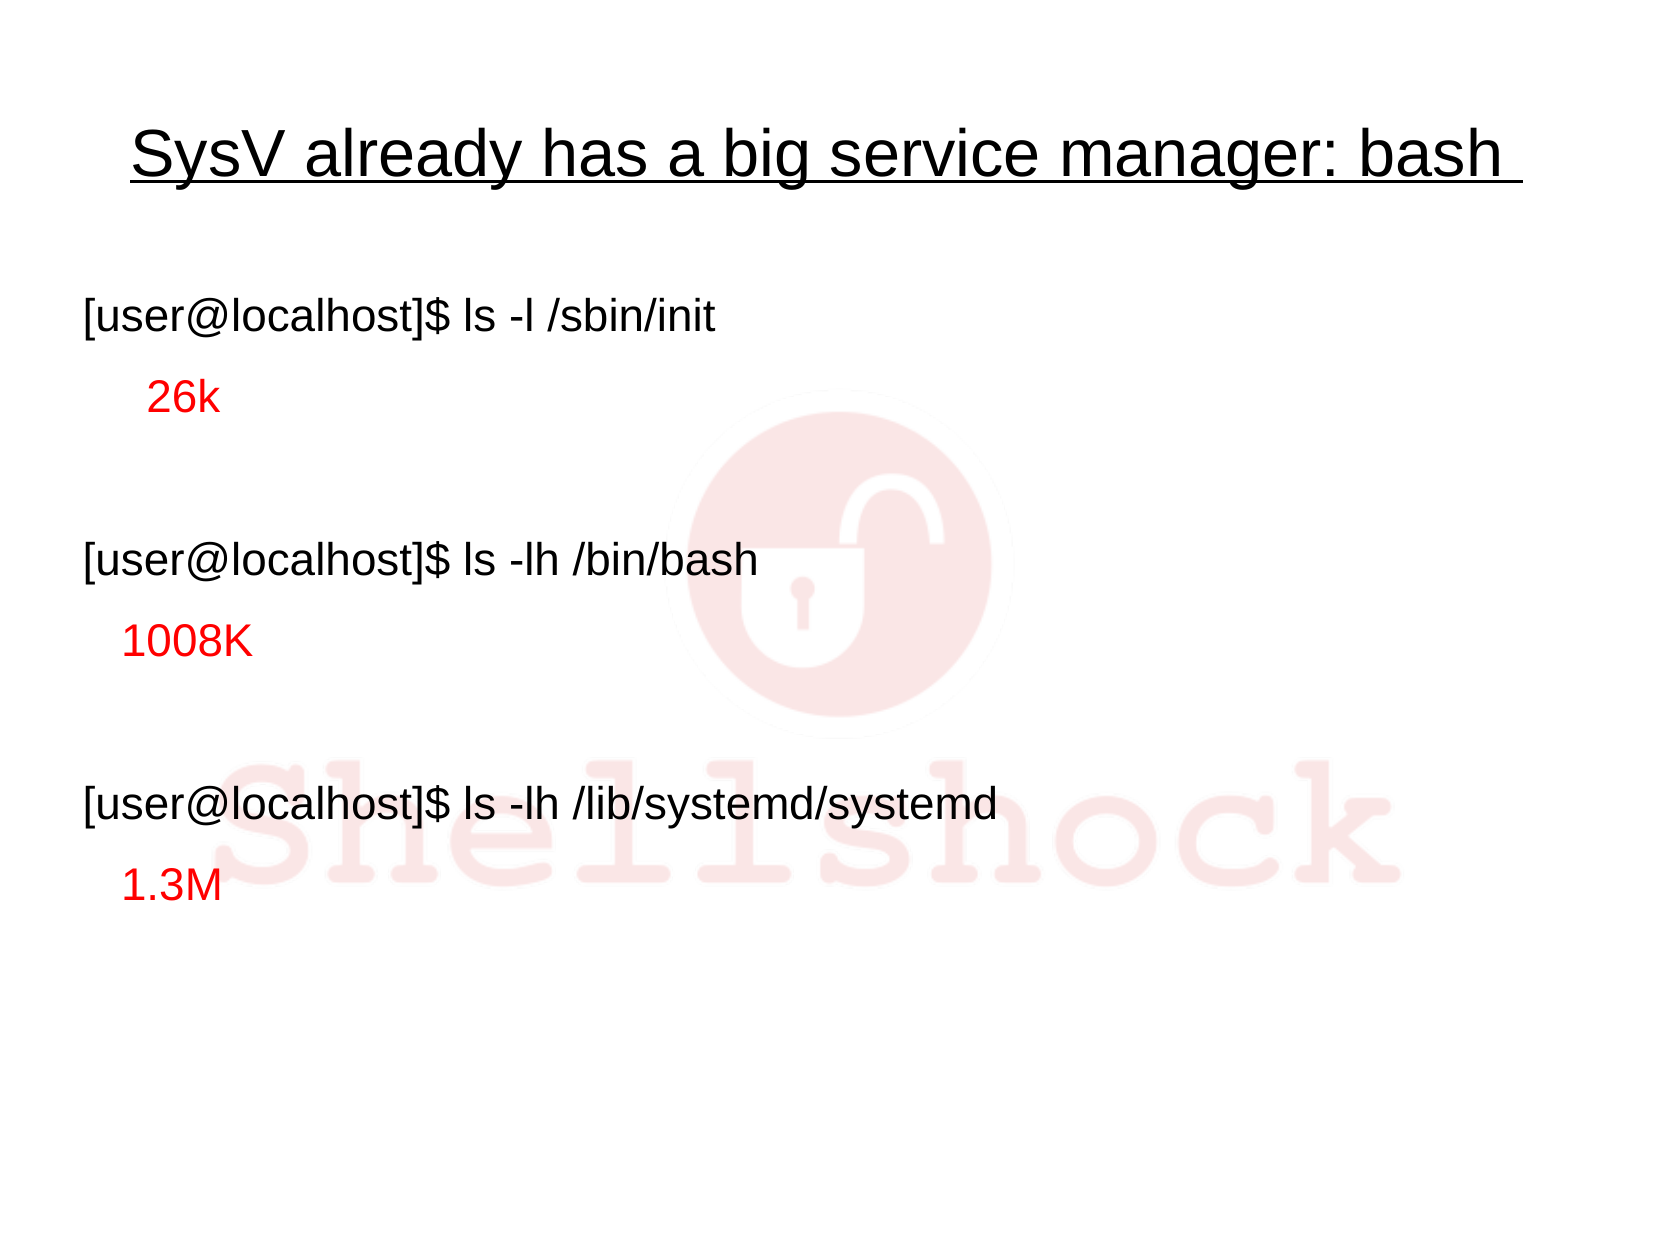

# SysV already has a big service manager: bash
[user@localhost]$ ls -l /sbin/init
 26k
[user@localhost]$ ls -lh /bin/bash
 1008K
[user@localhost]$ ls -lh /lib/systemd/systemd
 1.3M